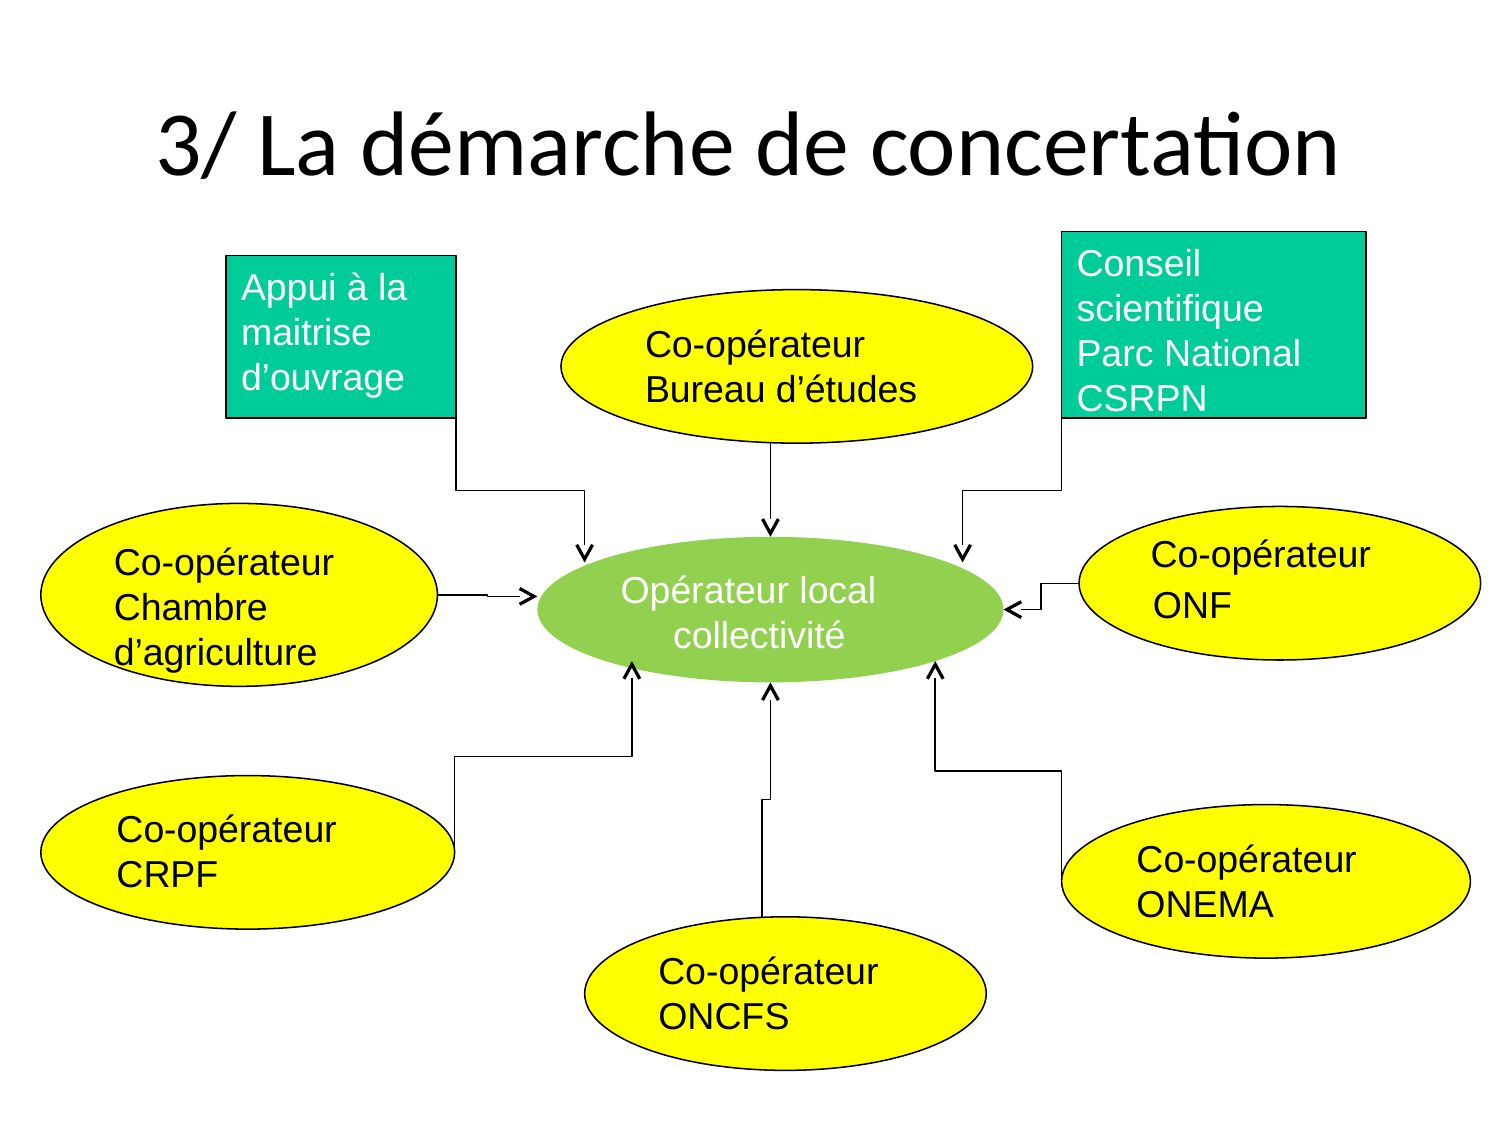

# 3/ La démarche de concertation
Conseil scientifique
Parc National
CSRPN
Appui à la maitrise d’ouvrage
Co-opérateur
Bureau d’études
Co-opérateur
Chambre d’agriculture
ONF
Co-opérateur
Opérateur local
 collectivité
Co-opérateur CRPF
Co-opérateur
ONEMA
Co-opérateur
ONCFS